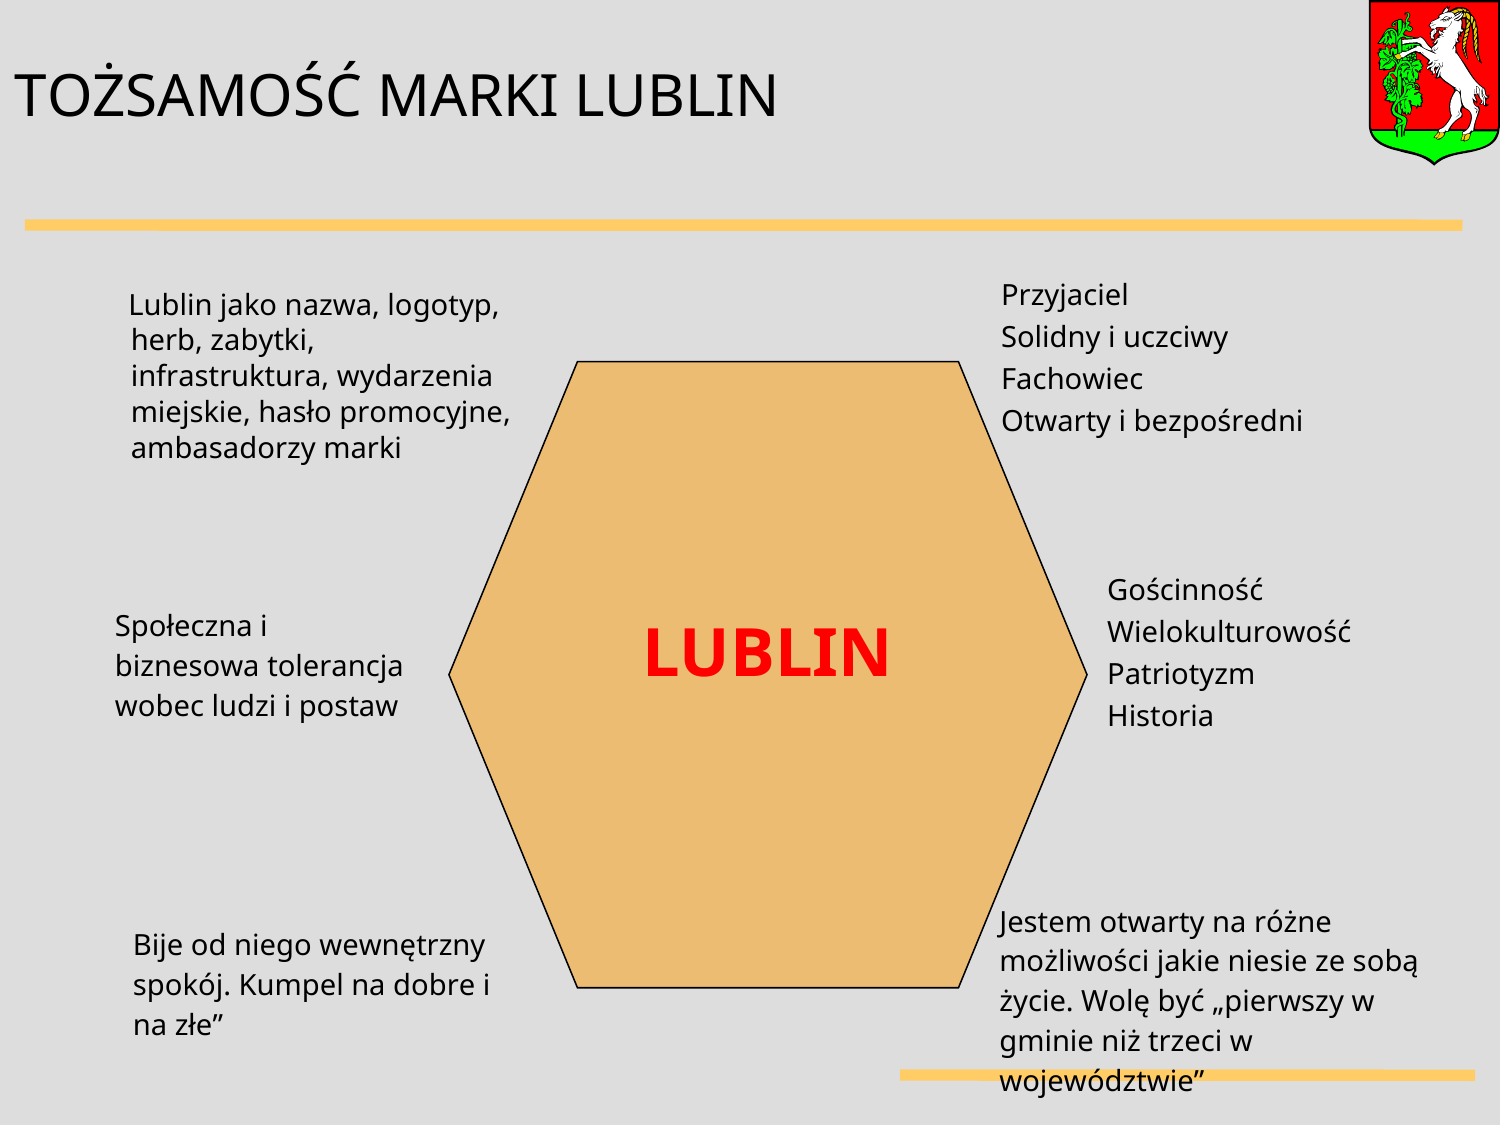

# TOŻSAMOŚĆ MARKI LUBLIN
Lublin jako nazwa, logotyp, herb, zabytki, infrastruktura, wydarzenia miejskie, hasło promocyjne, ambasadorzy marki
Przyjaciel
Solidny i uczciwy
Fachowiec
Otwarty i bezpośredni
Gościnność
Wielokulturowość
Patriotyzm
Historia
Społeczna i biznesowa tolerancja wobec ludzi i postaw
LUBLIN
	Jestem otwarty na różne możliwości jakie niesie ze sobą życie. Wolę być „pierwszy w gminie niż trzeci w województwie”
Bije od niego wewnętrzny spokój. Kumpel na dobre i na złe”